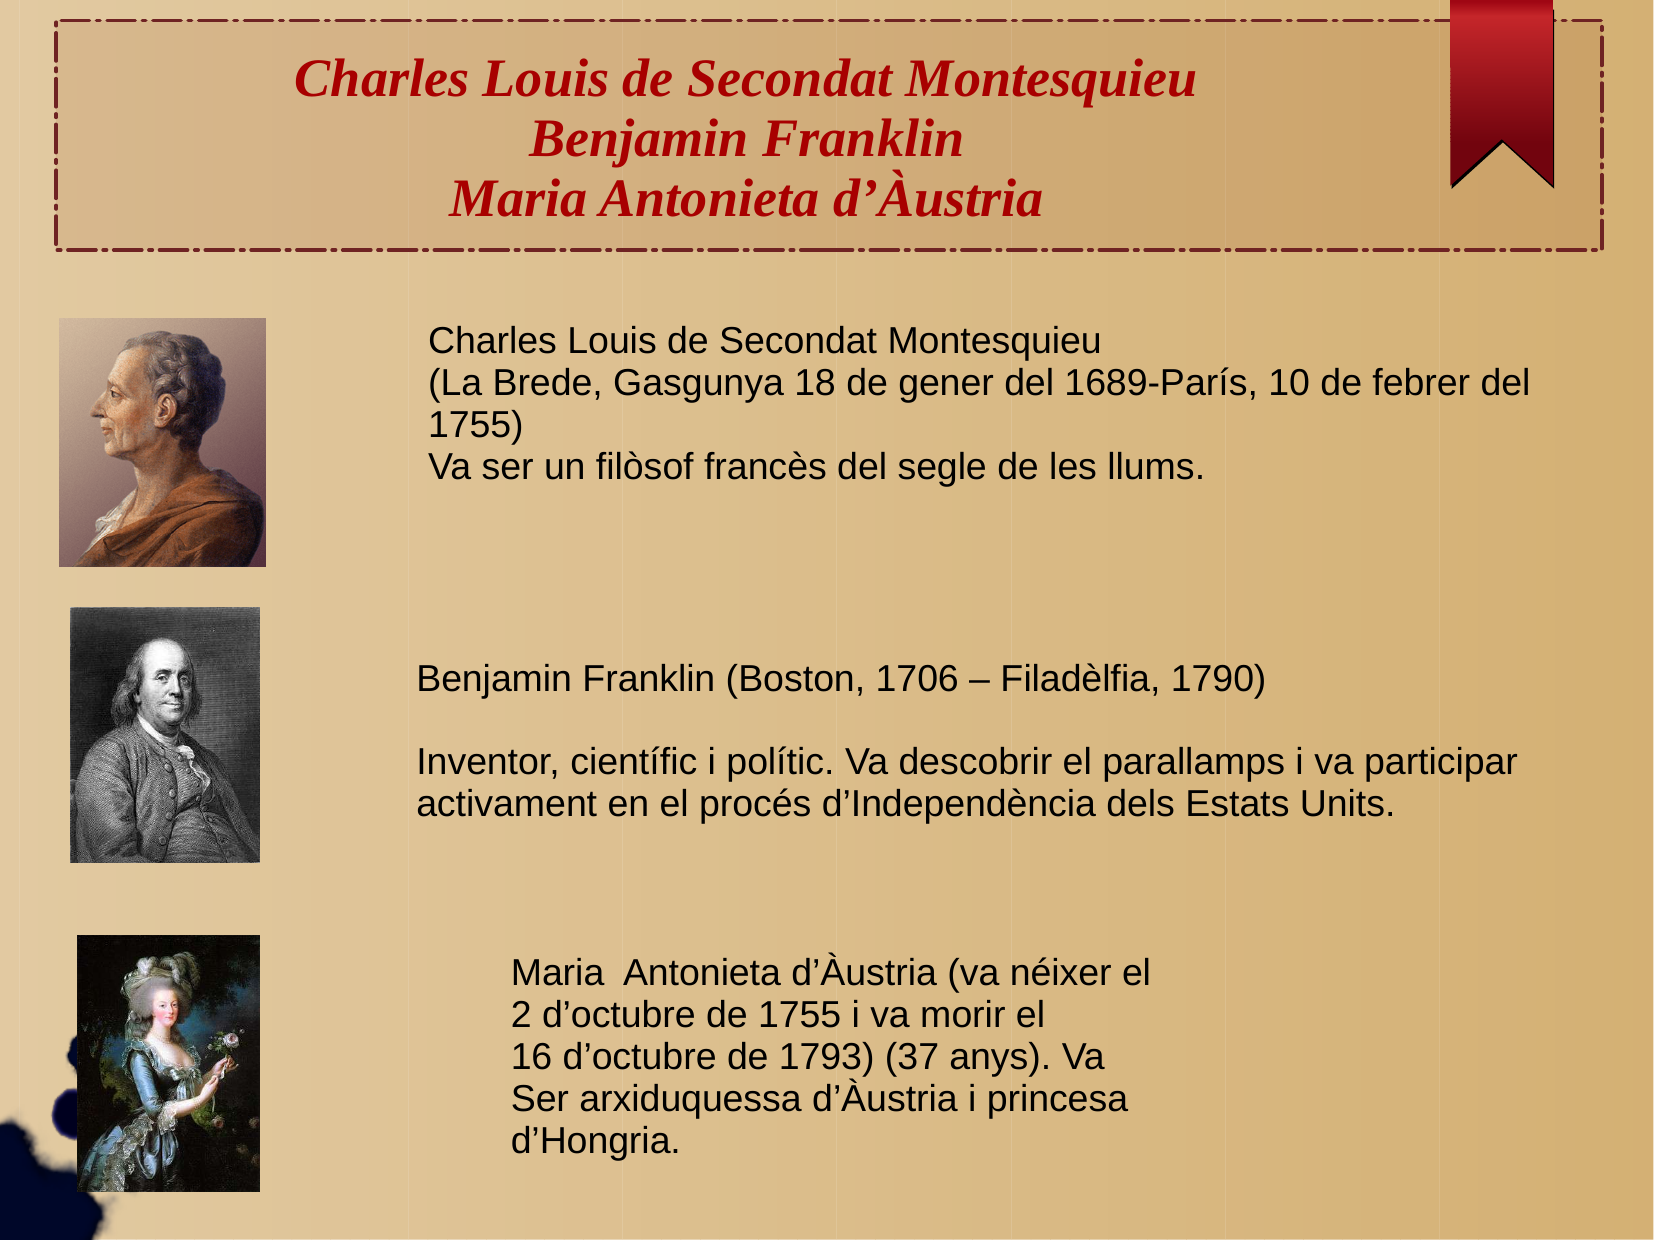

# Charles Louis de Secondat Montesquieu Benjamin Franklin Maria Antonieta d’Àustria
Charles Louis de Secondat Montesquieu
(La Brede, Gasgunya 18 de gener del 1689-París, 10 de febrer del 1755)
Va ser un filòsof francès del segle de les llums.
Benjamin Franklin (Boston, 1706 – Filadèlfia, 1790)
Inventor, científic i polític. Va descobrir el parallamps i va participar activament en el procés d’Independència dels Estats Units.
Maria Antonieta d’Àustria (va néixer el
2 d’octubre de 1755 i va morir el
16 d’octubre de 1793) (37 anys). Va
Ser arxiduquessa d’Àustria i princesa
d’Hongria.